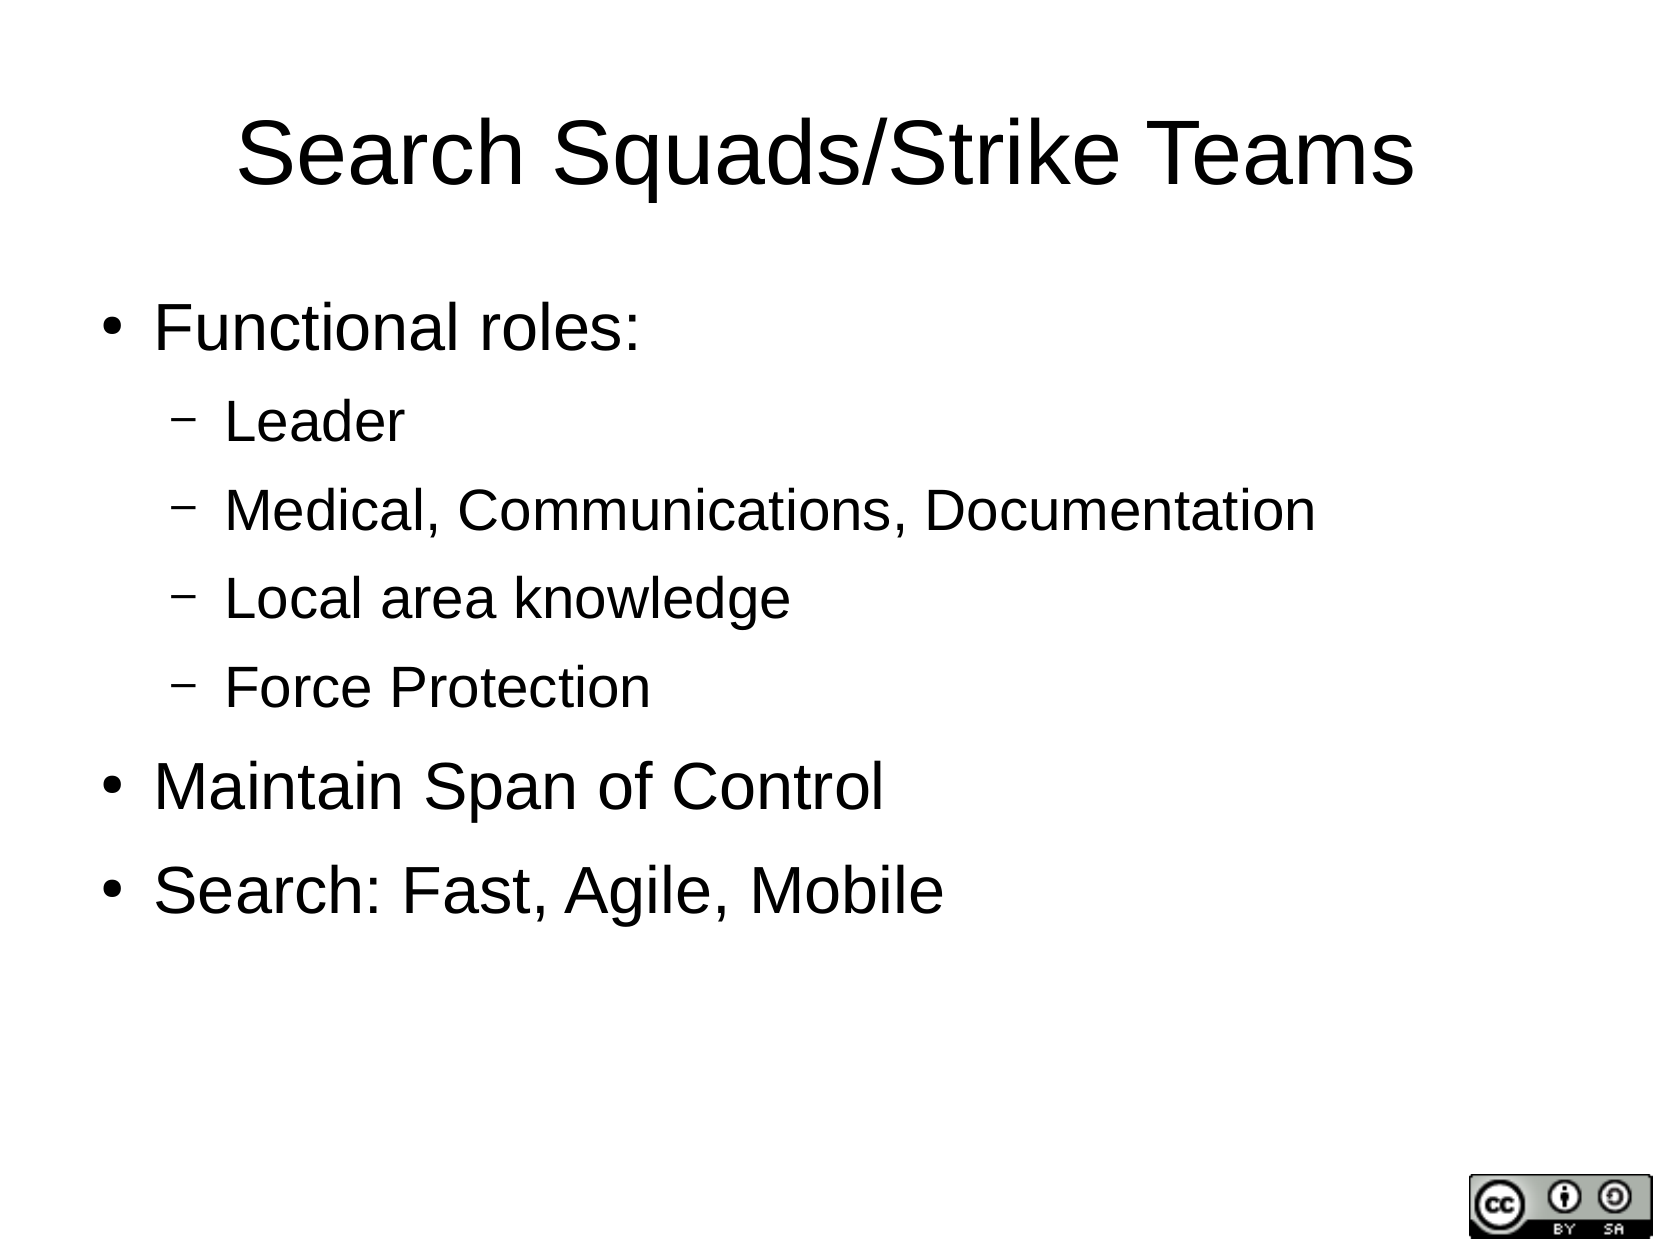

# Search Squads/Strike Teams
Functional roles:
Leader
Medical, Communications, Documentation
Local area knowledge
Force Protection
Maintain Span of Control
Search: Fast, Agile, Mobile